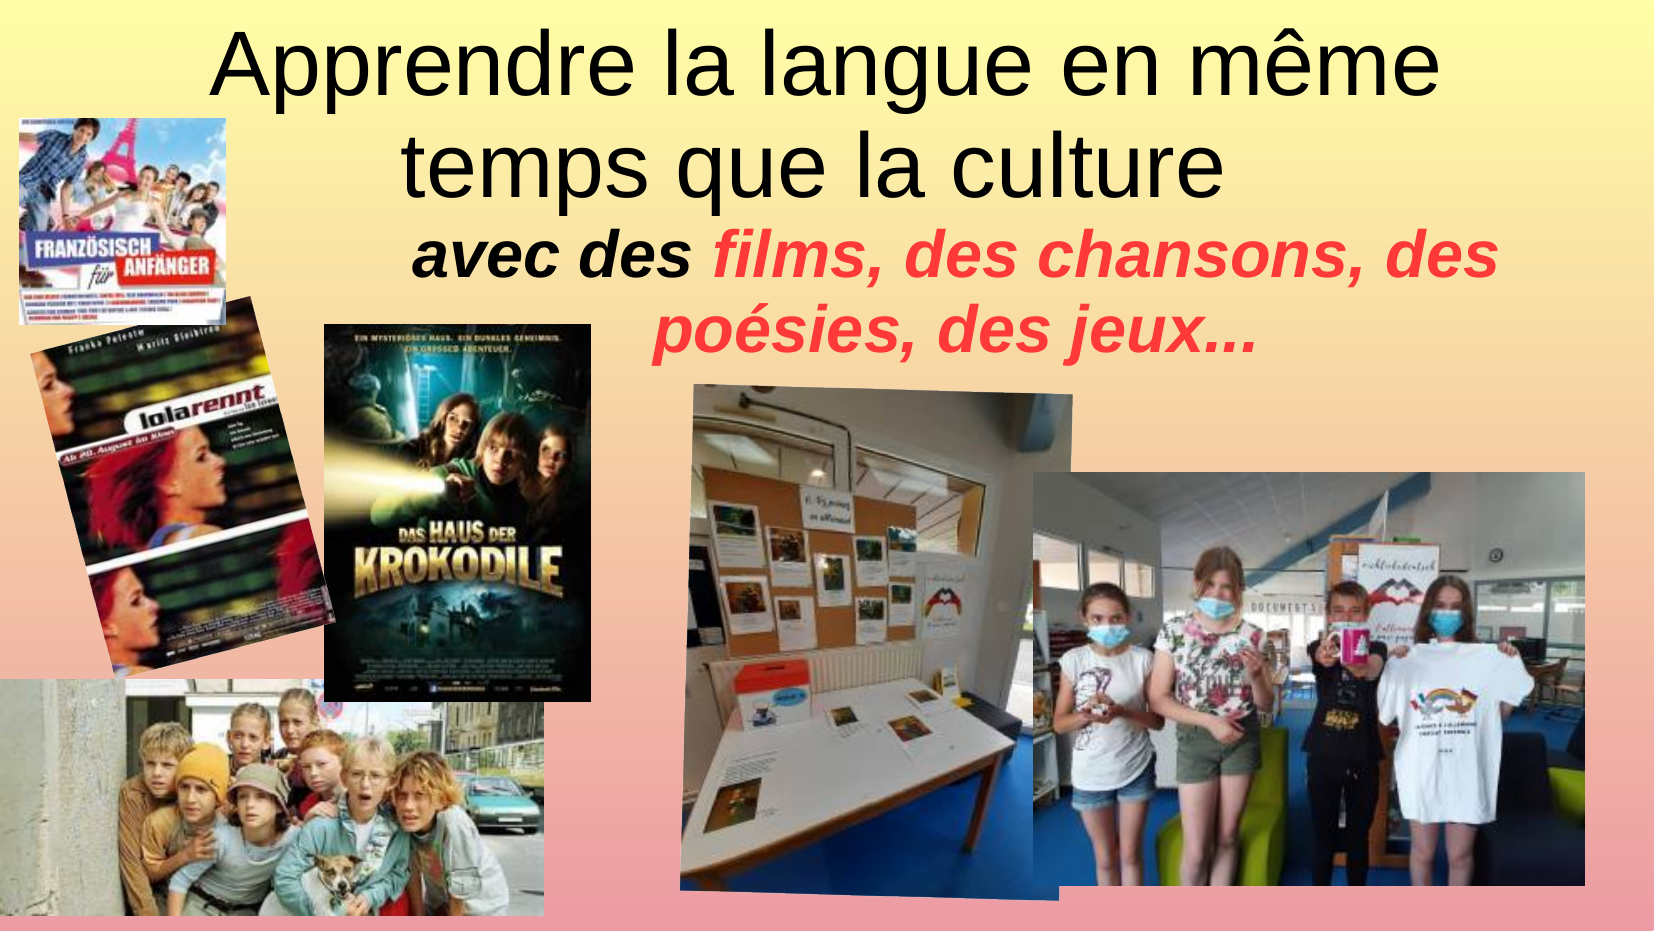

# Apprendre la langue en même temps que la culture
avec des films, des chansons, des poésies, des jeux...